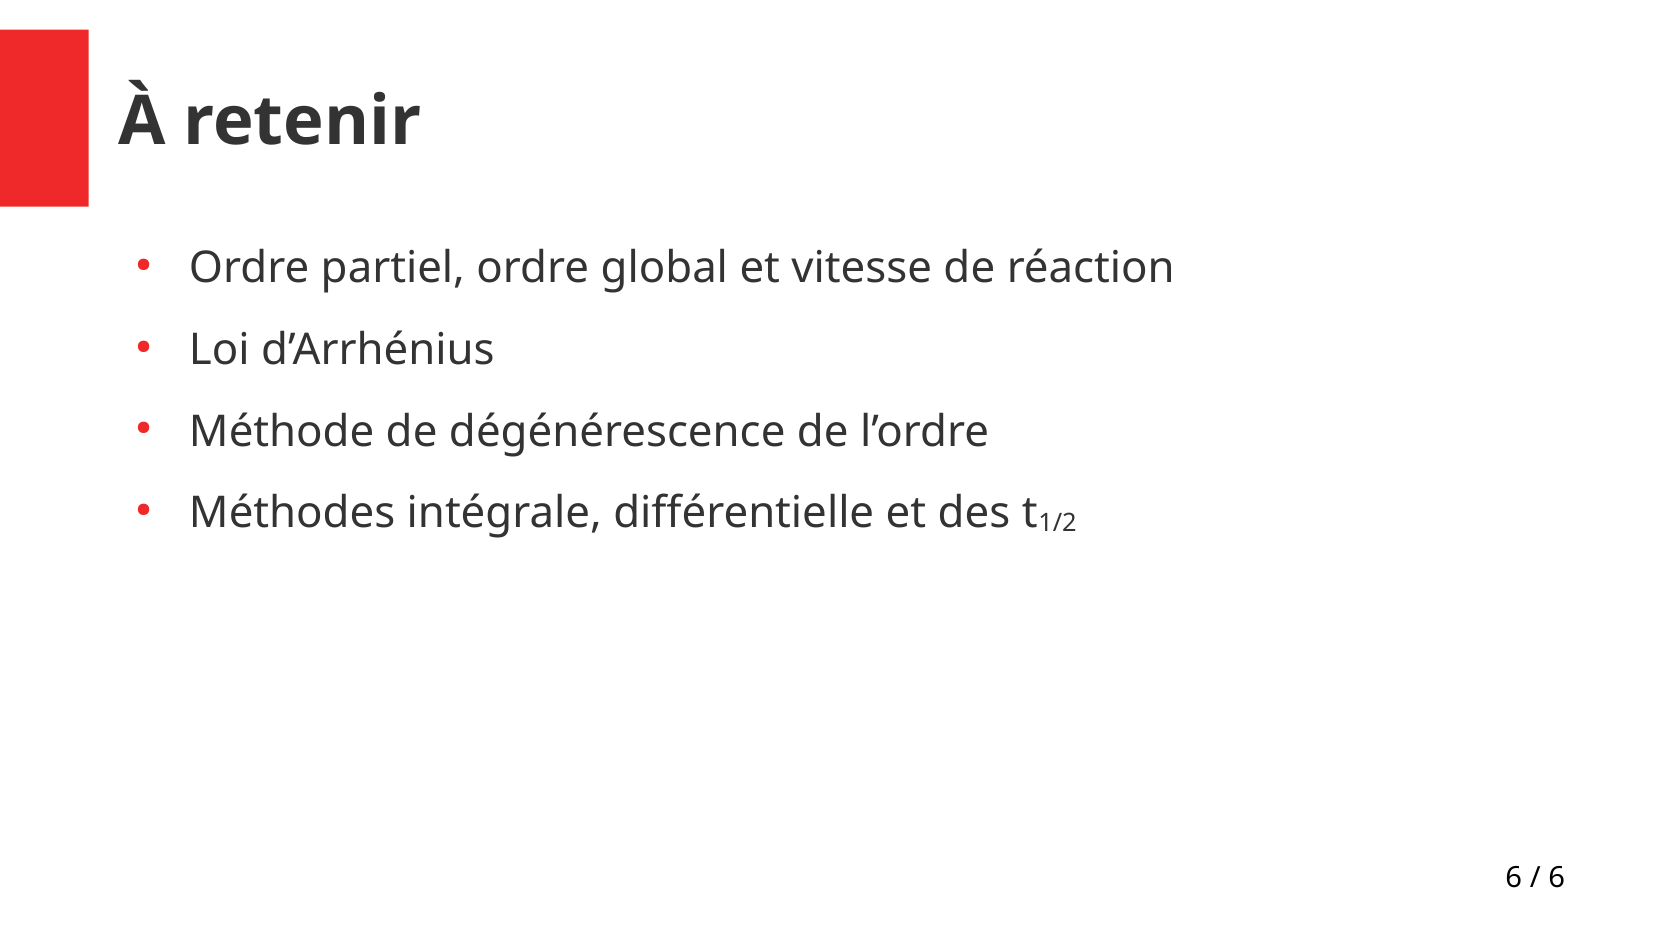

# À retenir
Ordre partiel, ordre global et vitesse de réaction
Loi d’Arrhénius
Méthode de dégénérescence de l’ordre
Méthodes intégrale, différentielle et des t1/2
6